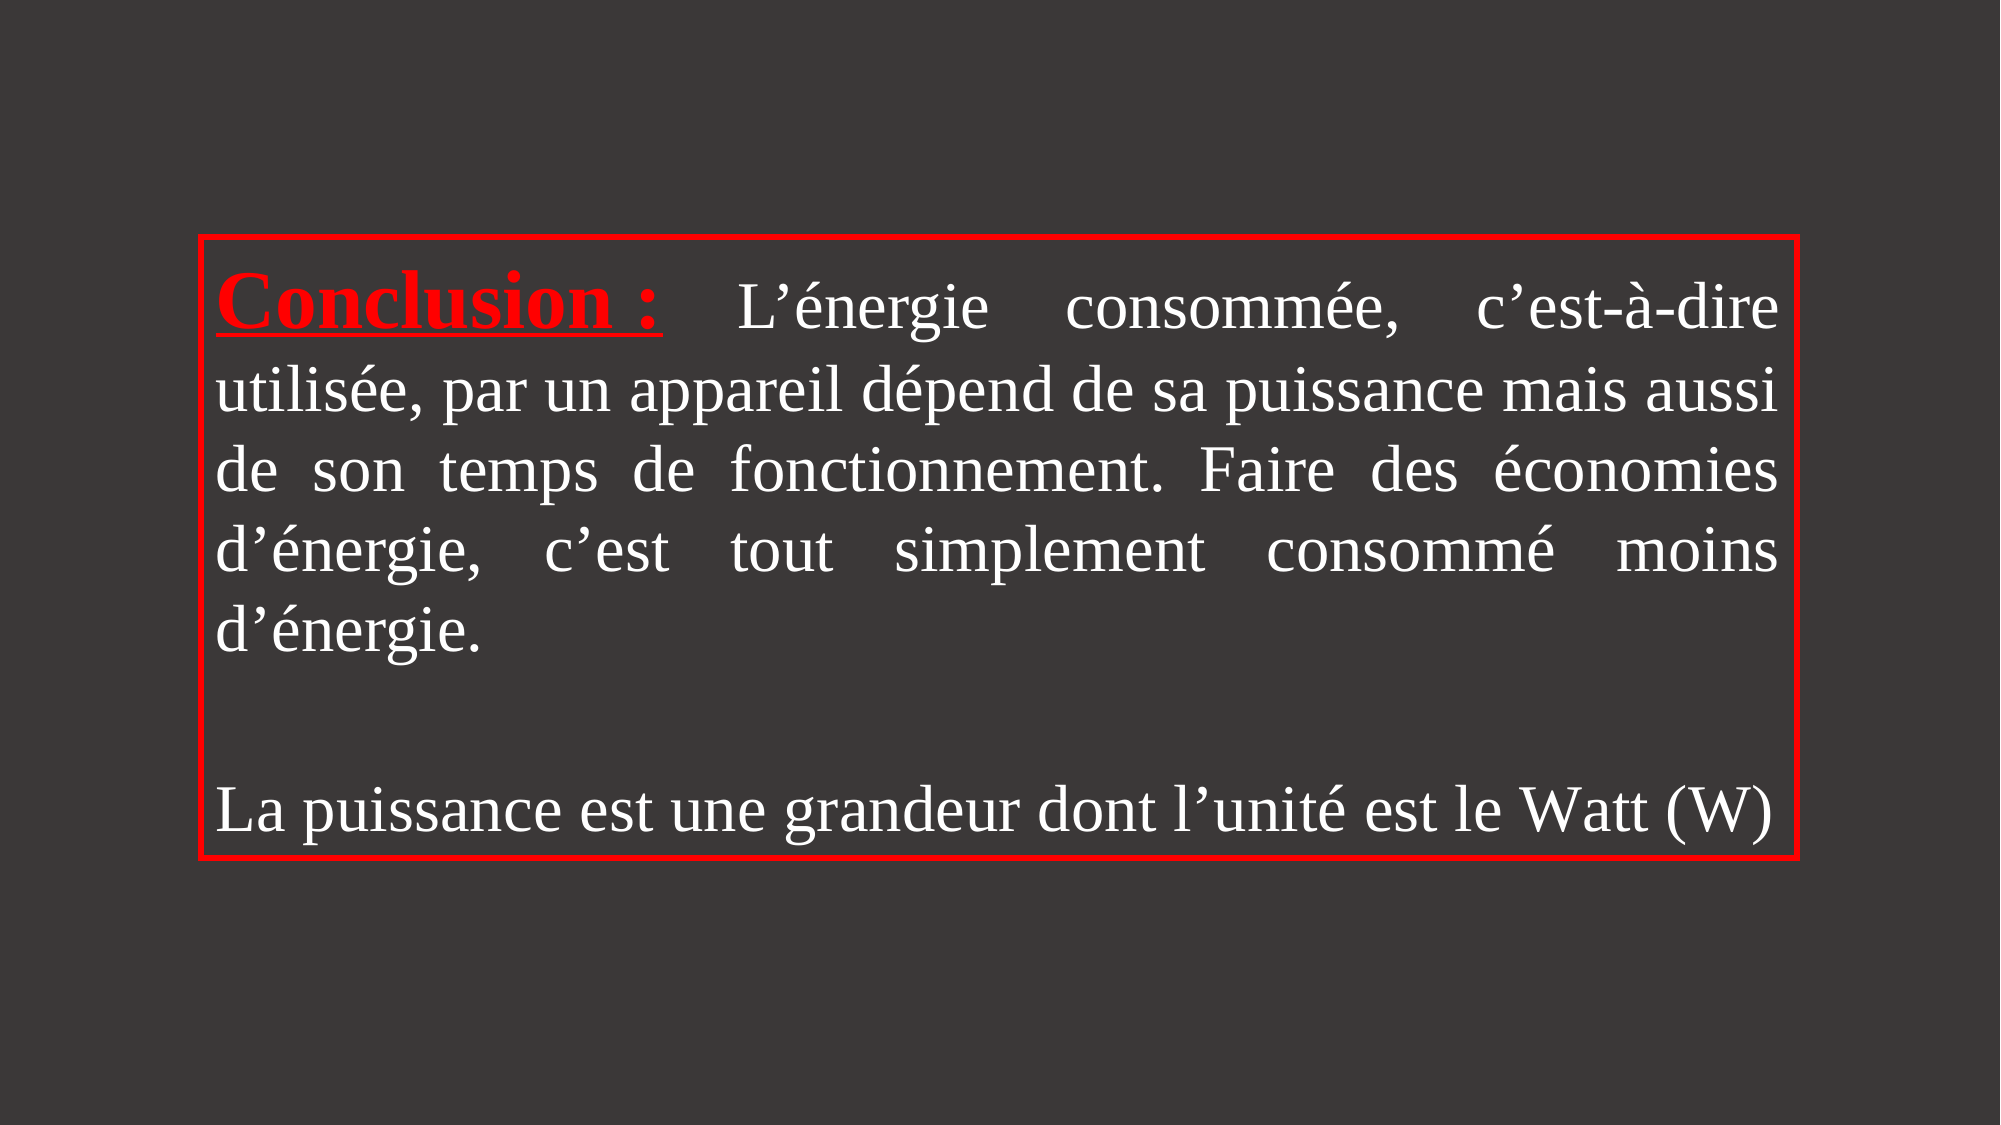

Conclusion : L’énergie consommée, c’est-à-dire utilisée, par un appareil dépend de sa puissance mais aussi de son temps de fonctionnement. Faire des économies d’énergie, c’est tout simplement consommé moins d’énergie.
La puissance est une grandeur dont l’unité est le Watt (W)